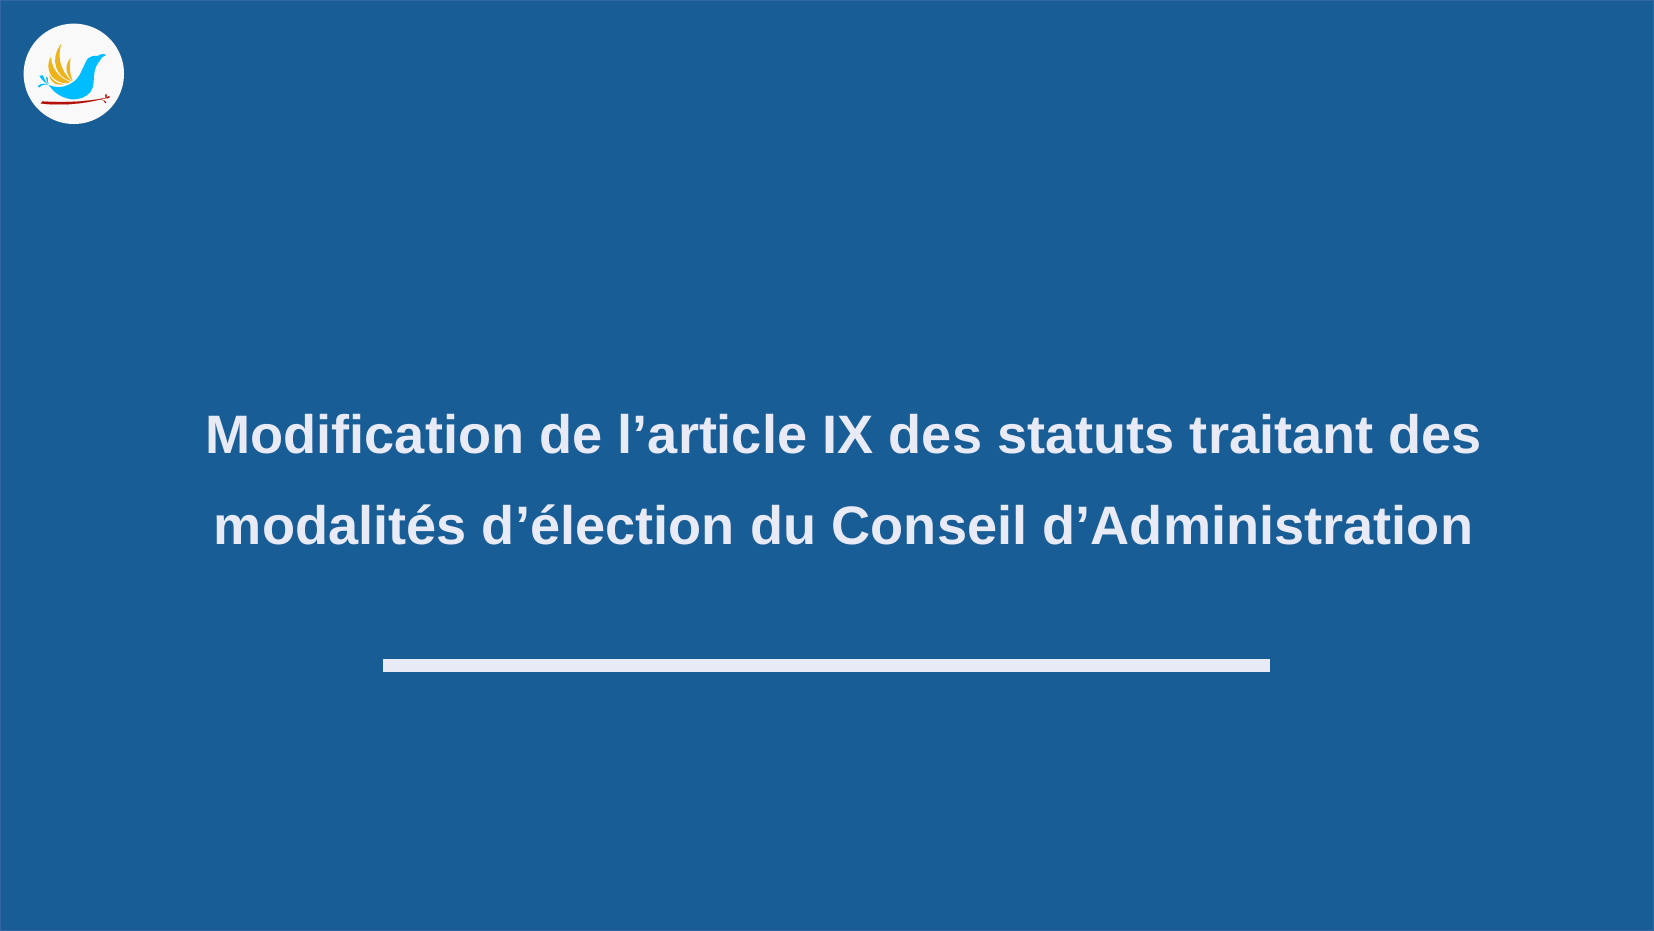

Modification de l’article IX des statuts traitant des modalités d’élection du Conseil d’Administration